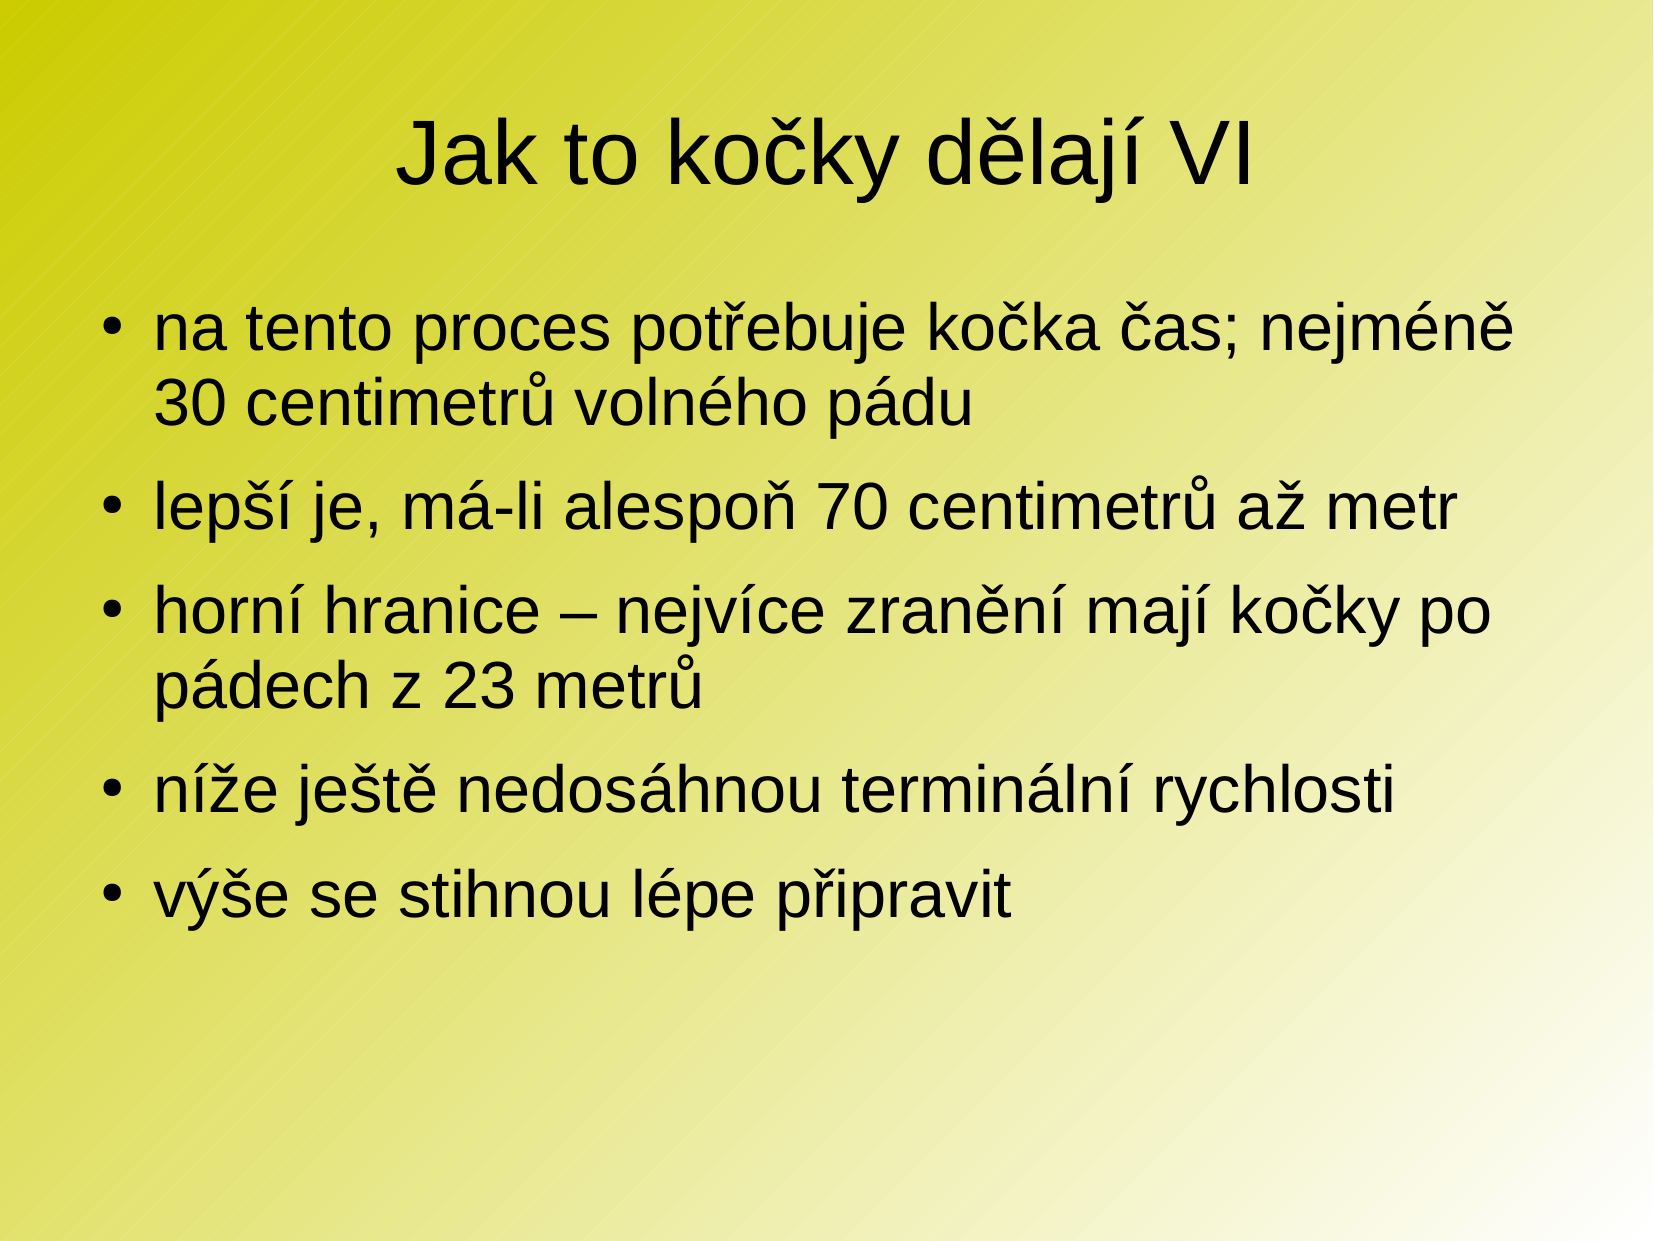

# Jak to kočky dělají VI
na tento proces potřebuje kočka čas; nejméně 30 centimetrů volného pádu
lepší je, má-li alespoň 70 centimetrů až metr
horní hranice – nejvíce zranění mají kočky po pádech z 23 metrů
níže ještě nedosáhnou terminální rychlosti
výše se stihnou lépe připravit